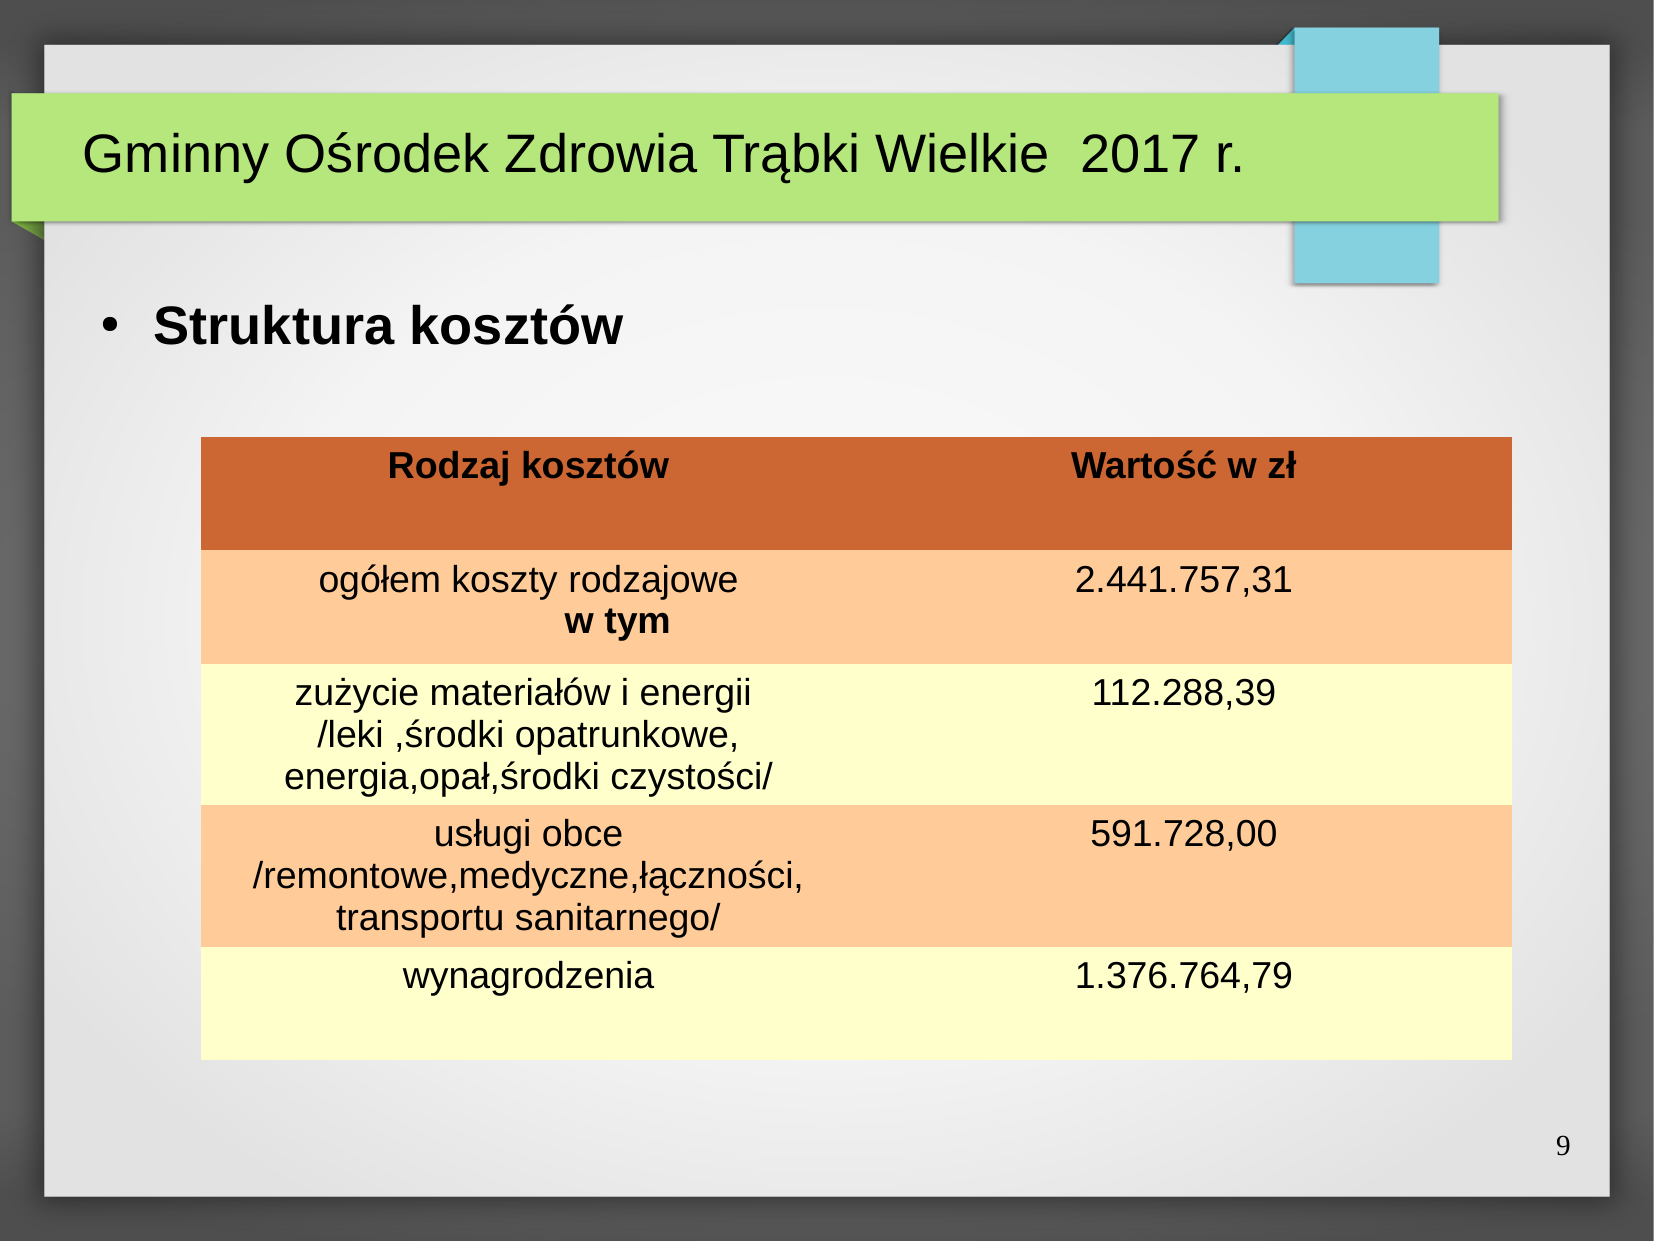

# Gminny Ośrodek Zdrowia Trąbki Wielkie 2017 r.
Struktura kosztów
| Rodzaj kosztów | Wartość w zł |
| --- | --- |
| ogółem koszty rodzajowe w tym | 2.441.757,31 |
| zużycie materiałów i energii /leki ,środki opatrunkowe, energia,opał,środki czystości/ | 112.288,39 |
| usługi obce /remontowe,medyczne,łączności, transportu sanitarnego/ | 591.728,00 |
| wynagrodzenia | 1.376.764,79 |
9